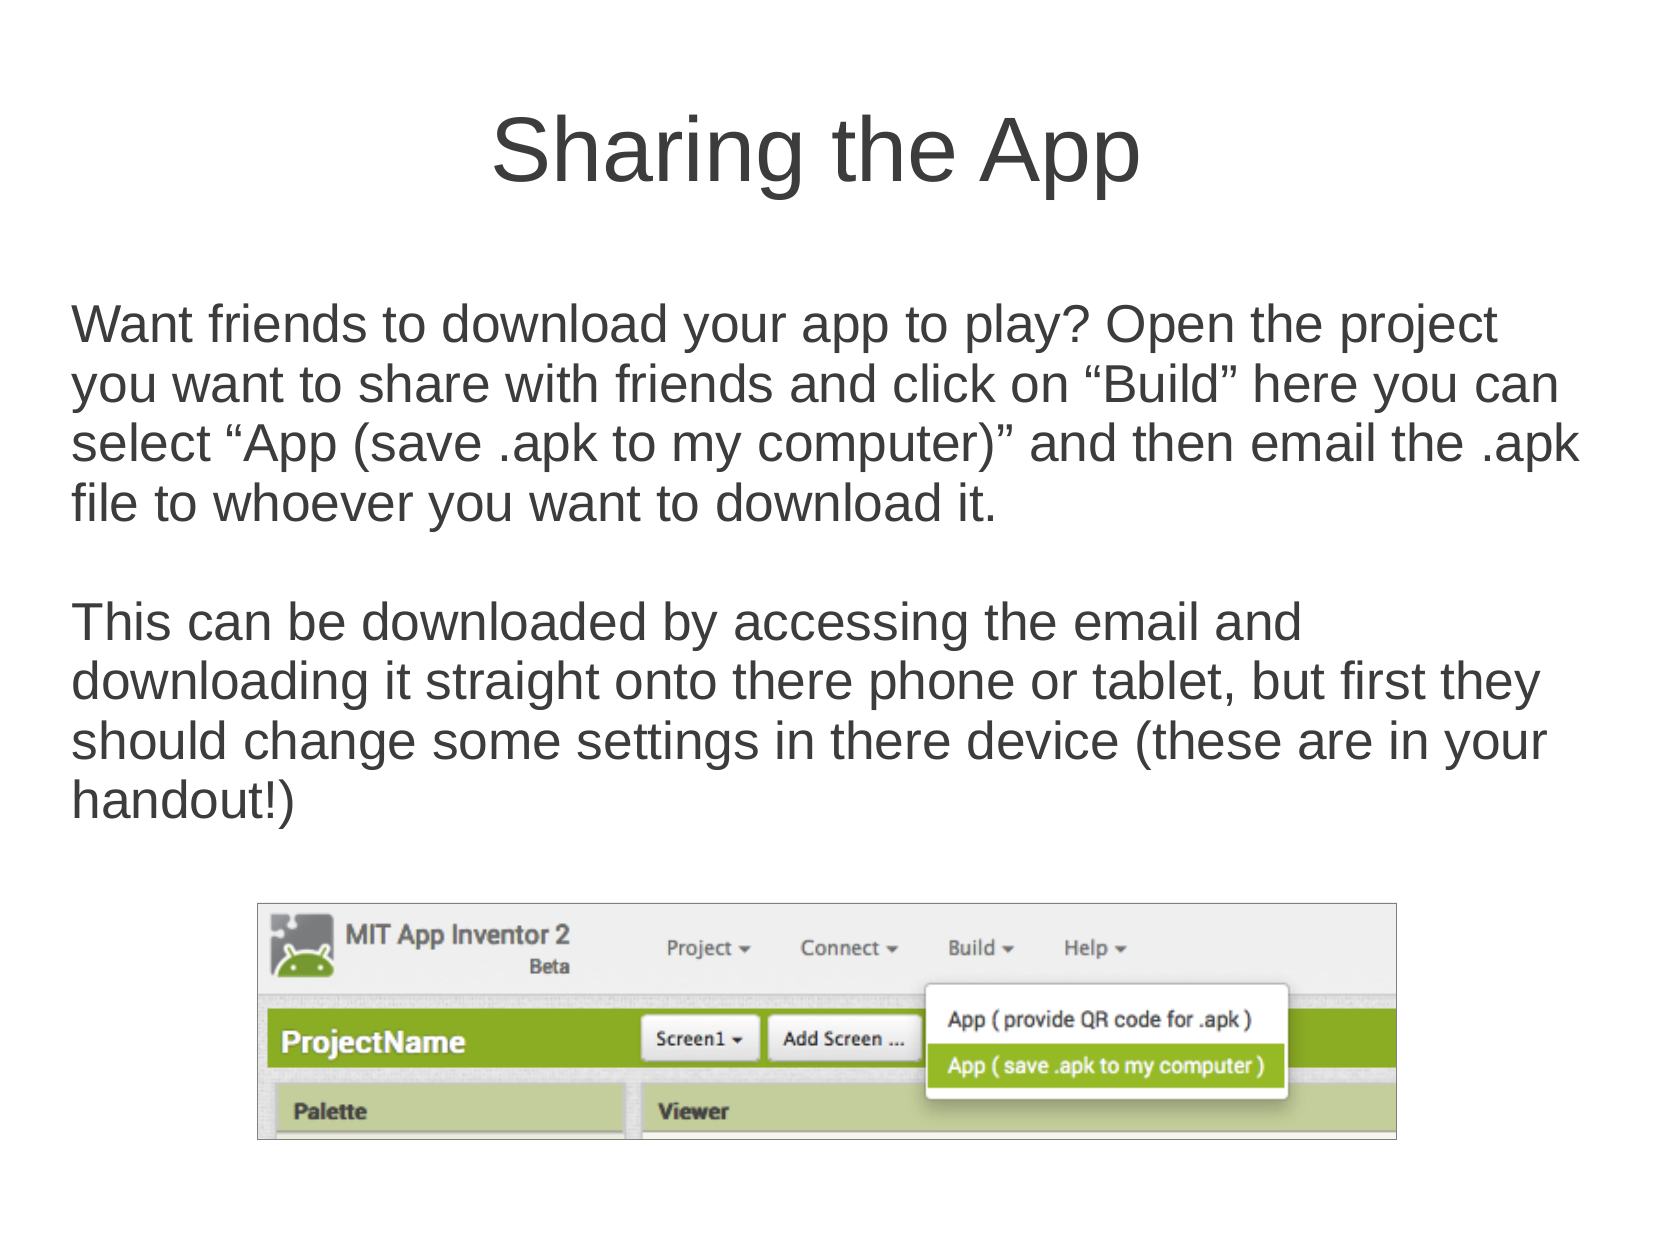

Sharing the App
Want friends to download your app to play? Open the project you want to share with friends and click on “Build” here you can select “App (save .apk to my computer)” and then email the .apk file to whoever you want to download it.
This can be downloaded by accessing the email and downloading it straight onto there phone or tablet, but first they should change some settings in there device (these are in your handout!)